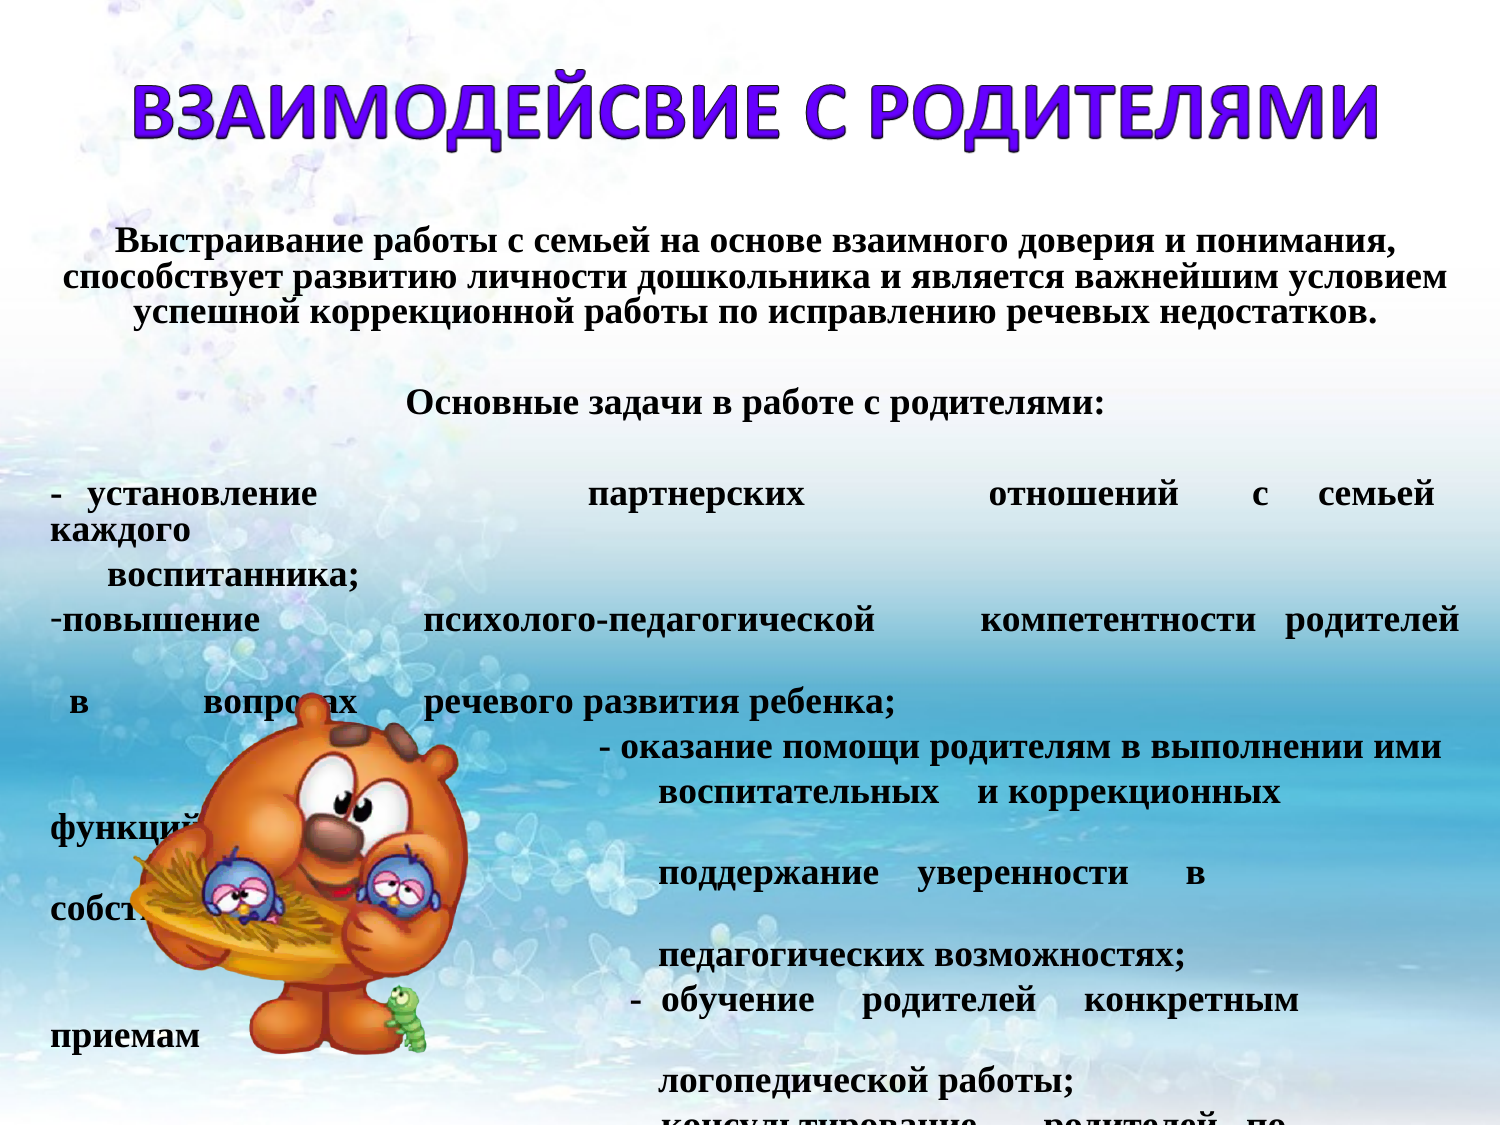

Выстраивание работы с семьей на основе взаимного доверия и понимания, способствует развитию личности дошкольника и является важнейшим условием успешной коррекционной работы по исправлению речевых недостатков.
Основные задачи в работе с родителями:
- установление партнерских отношений с семьей каждого
 воспитанника;
повышение психолого-педагогической компетентности родителей
 в вопросах речевого развития ребенка;
 - оказание помощи родителям в выполнении ими
 воспитательных и коррекционных функций,
 поддержание уверенности в собственных
 педагогических возможностях;
 - обучение родителей конкретным приемам
 логопедической работы;
 - консультирование родителей по вопросам
 развития речи в целом.